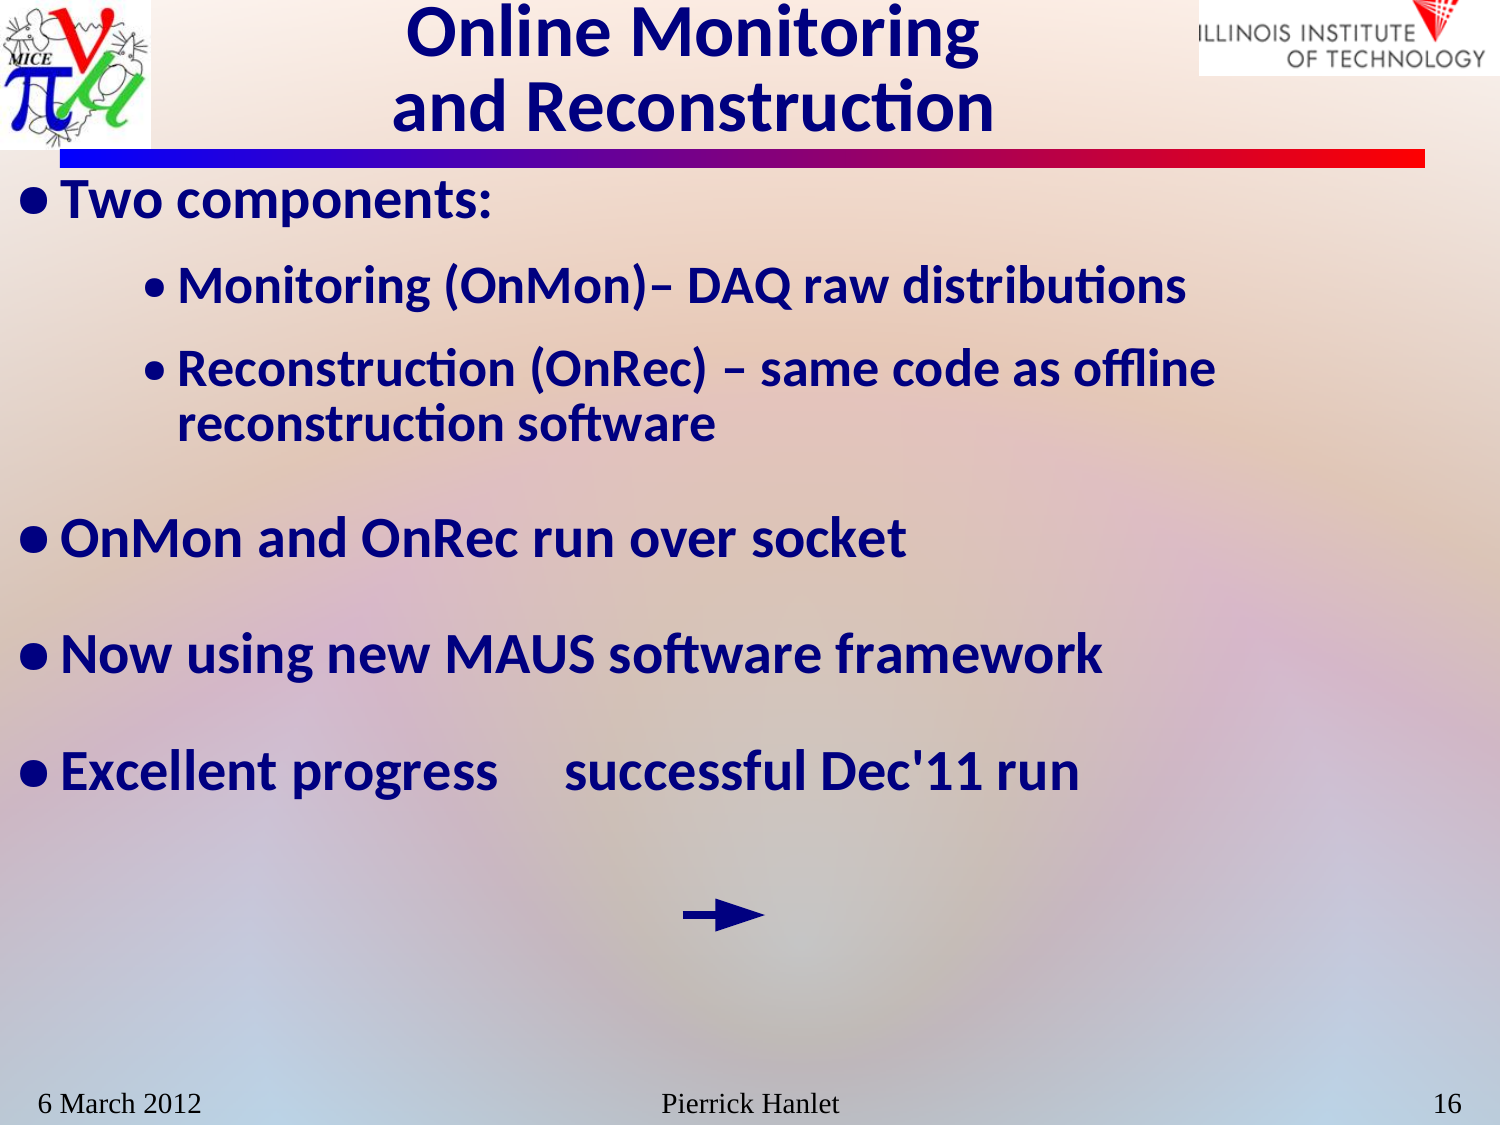

# Online Monitoring and Reconstruction
Two components:
Monitoring (OnMon)– DAQ raw distributions
Reconstruction (OnRec) – same code as offline reconstruction software
OnMon and OnRec run over socket
Now using new MAUS software framework
Excellent progress successful Dec'11 run
16